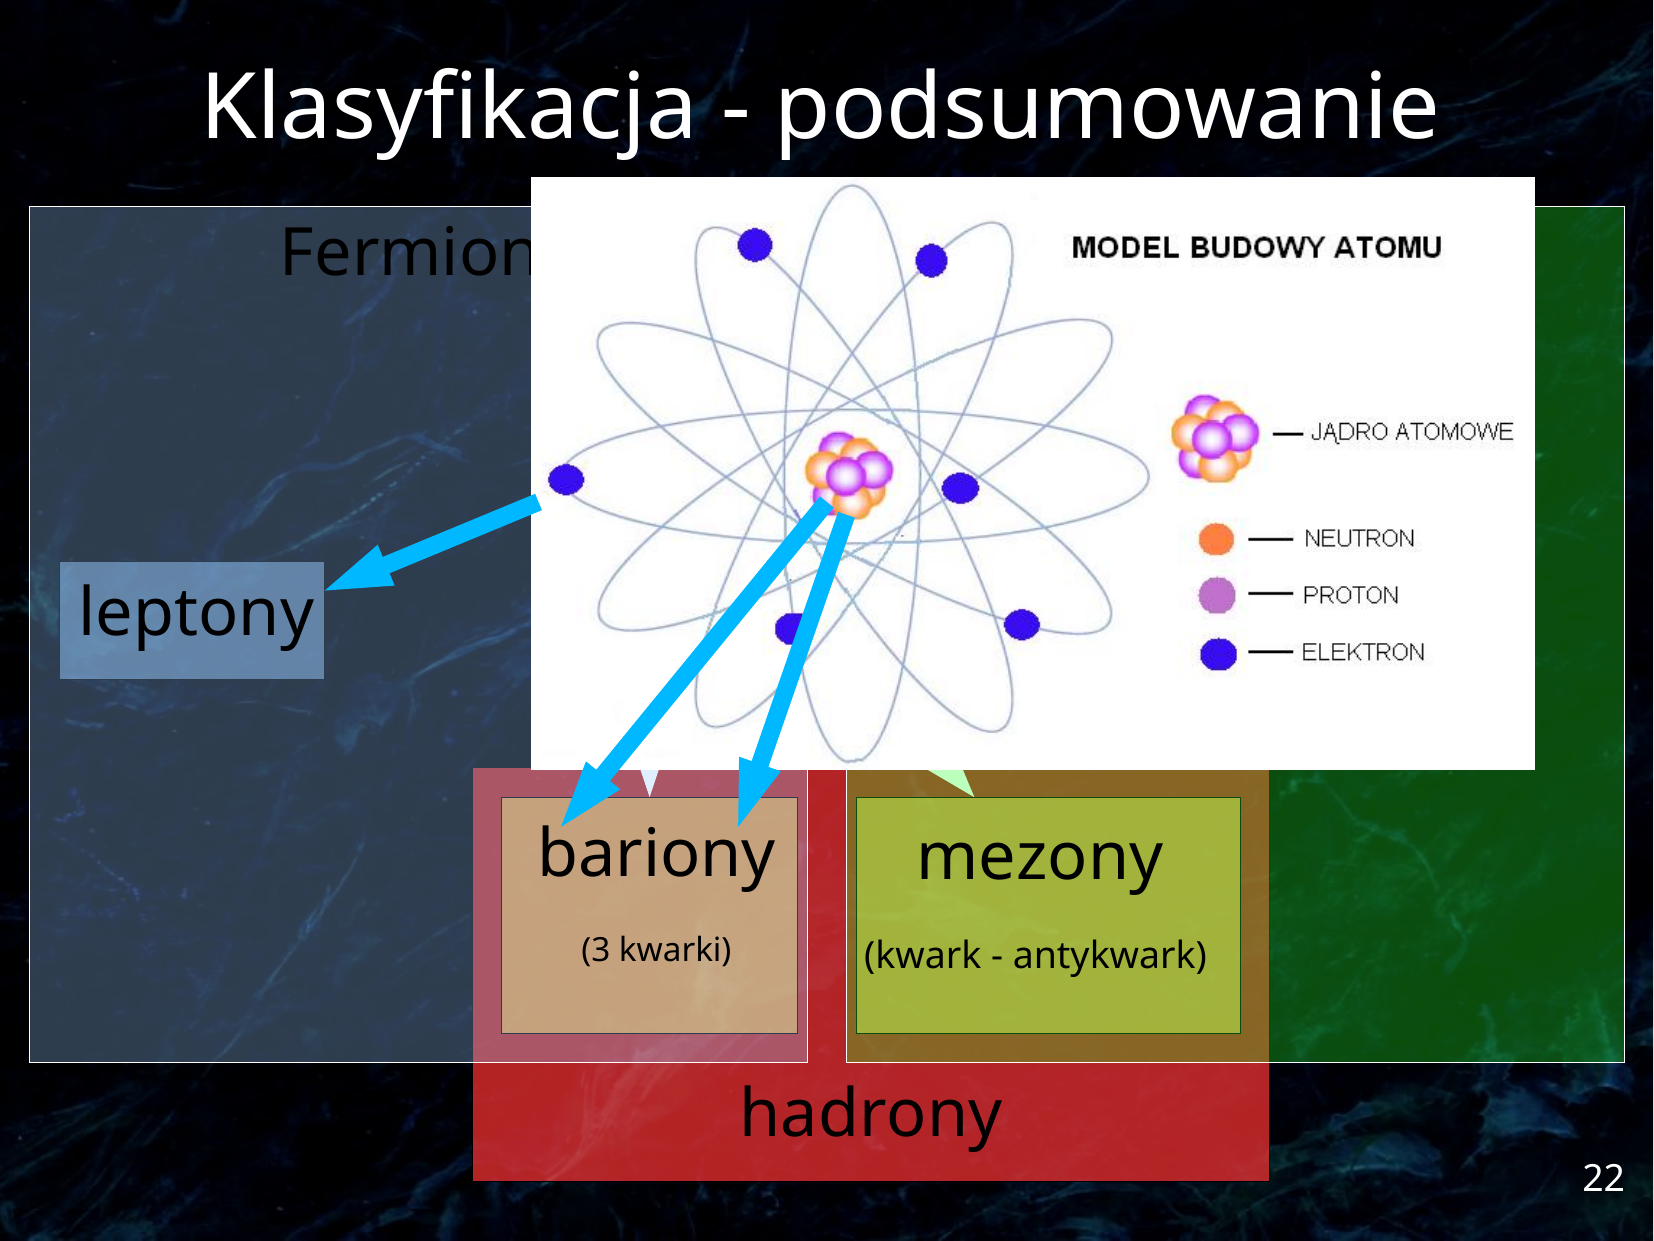

# Klasyfikacja - podsumowanie
Fermiony
kwarki
 leptony
bariony
(3 kwarki)
Bozony
nośniki
oddziaływań
 mezony
(kwark - antykwark)
hadrony
22